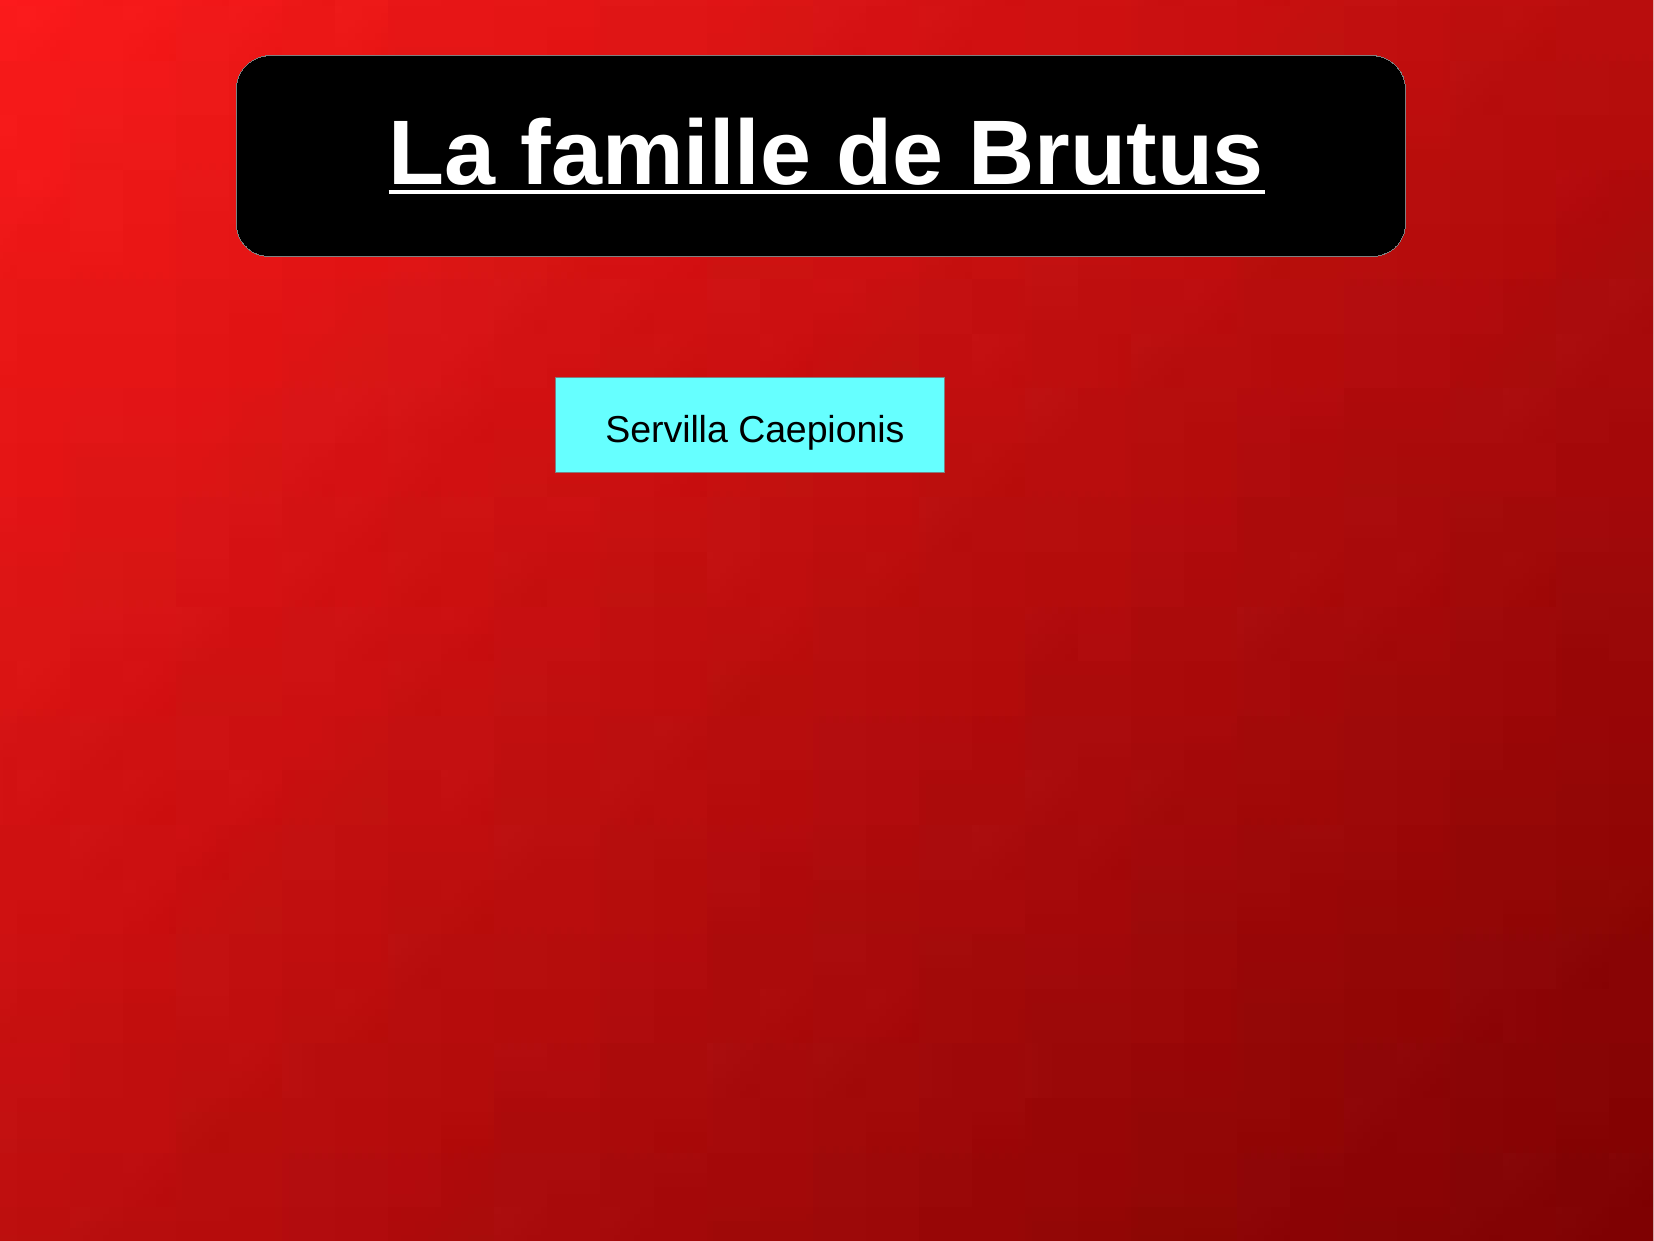

# La famille de Brutus
Servilla Caepionis